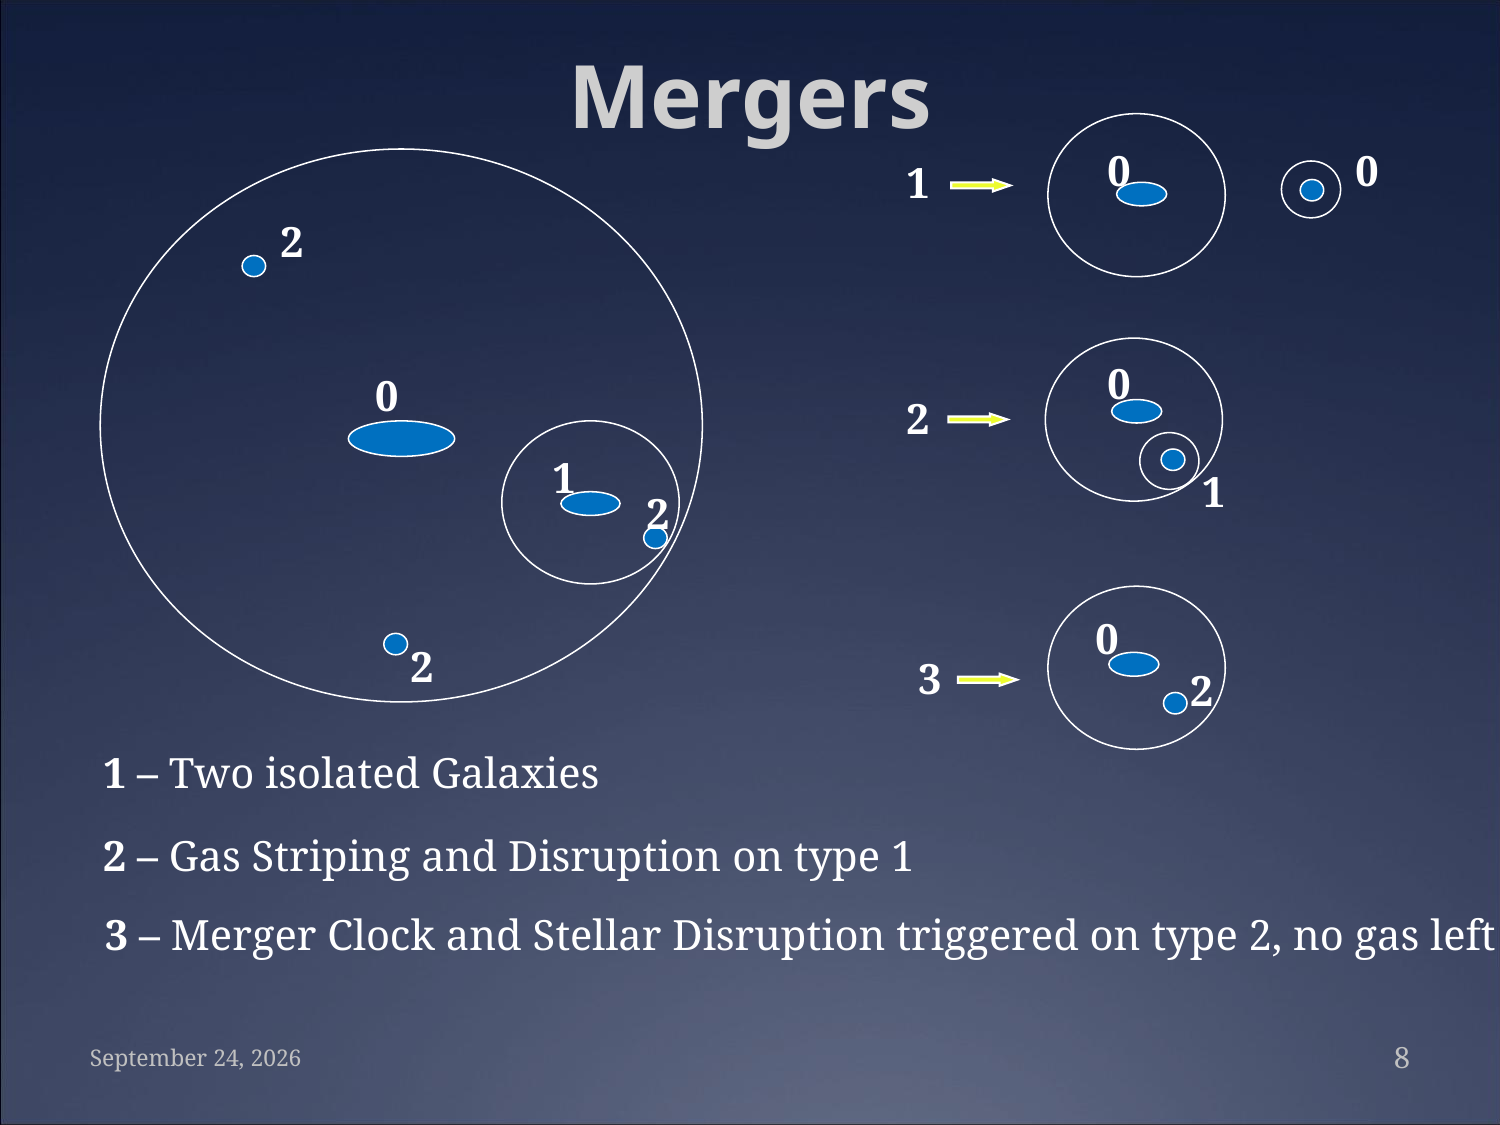

# Mergers
0
0
1
2
0
0
2
1
1
2
0
2
3
2
1 – Two isolated Galaxies
2 – Gas Striping and Disruption on type 1
3 – Merger Clock and Stellar Disruption triggered on type 2, no gas left